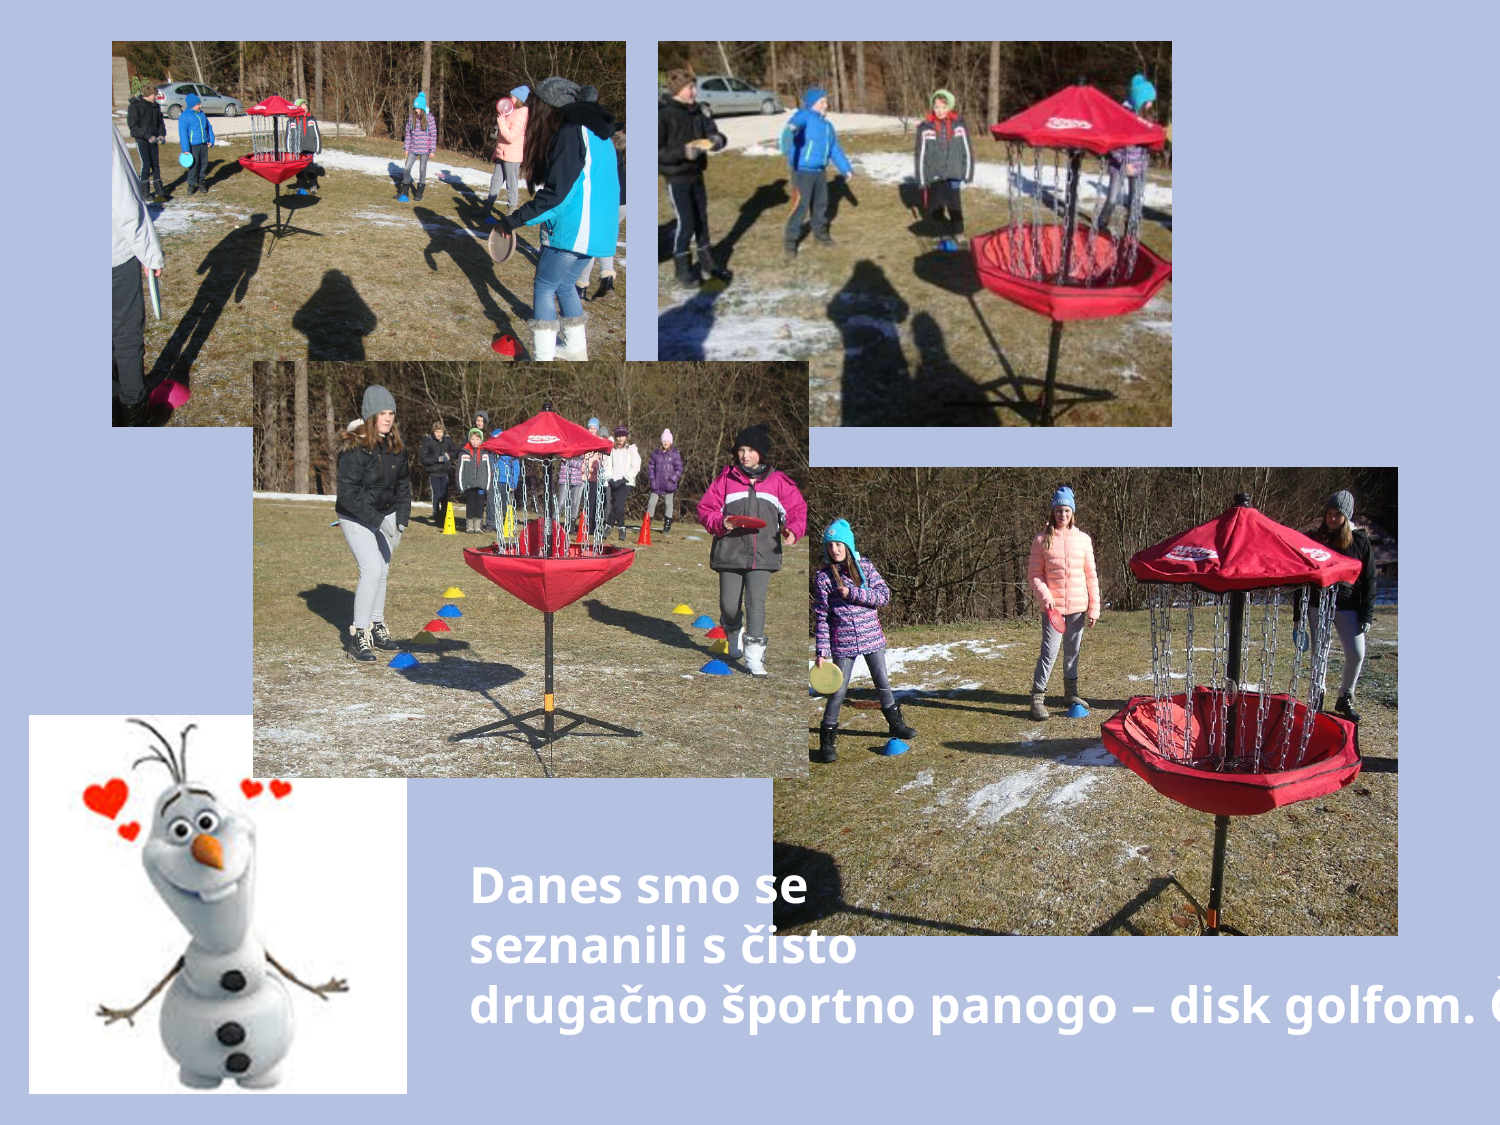

Danes smo se
seznanili s čisto
drugačno športno panogo – disk golfom. Čisto smo padli v igro …